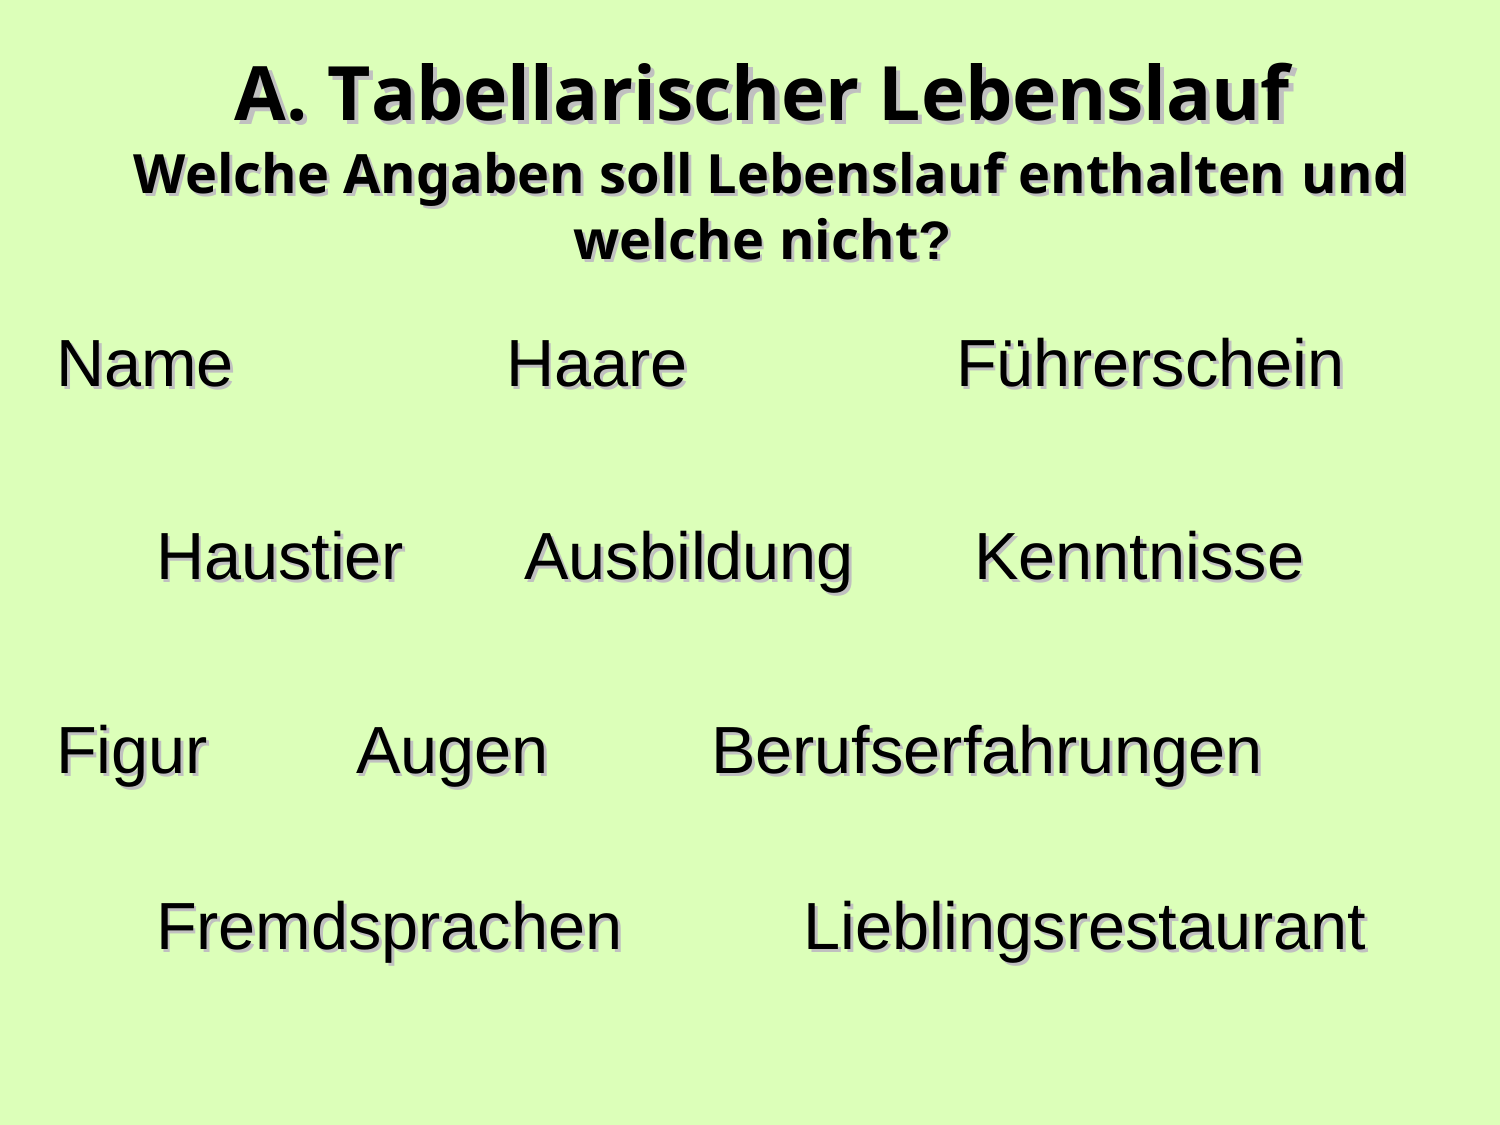

# A. Tabellarischer Lebenslauf Welche Angaben soll Lebenslauf enthalten und welche nicht?
Name		Haare		Führerschein
	Haustier	 Ausbildung	 Kenntnisse
Figur	Augen	 Berufserfahrungen
	Fremdsprachen	 Lieblingsrestaurant